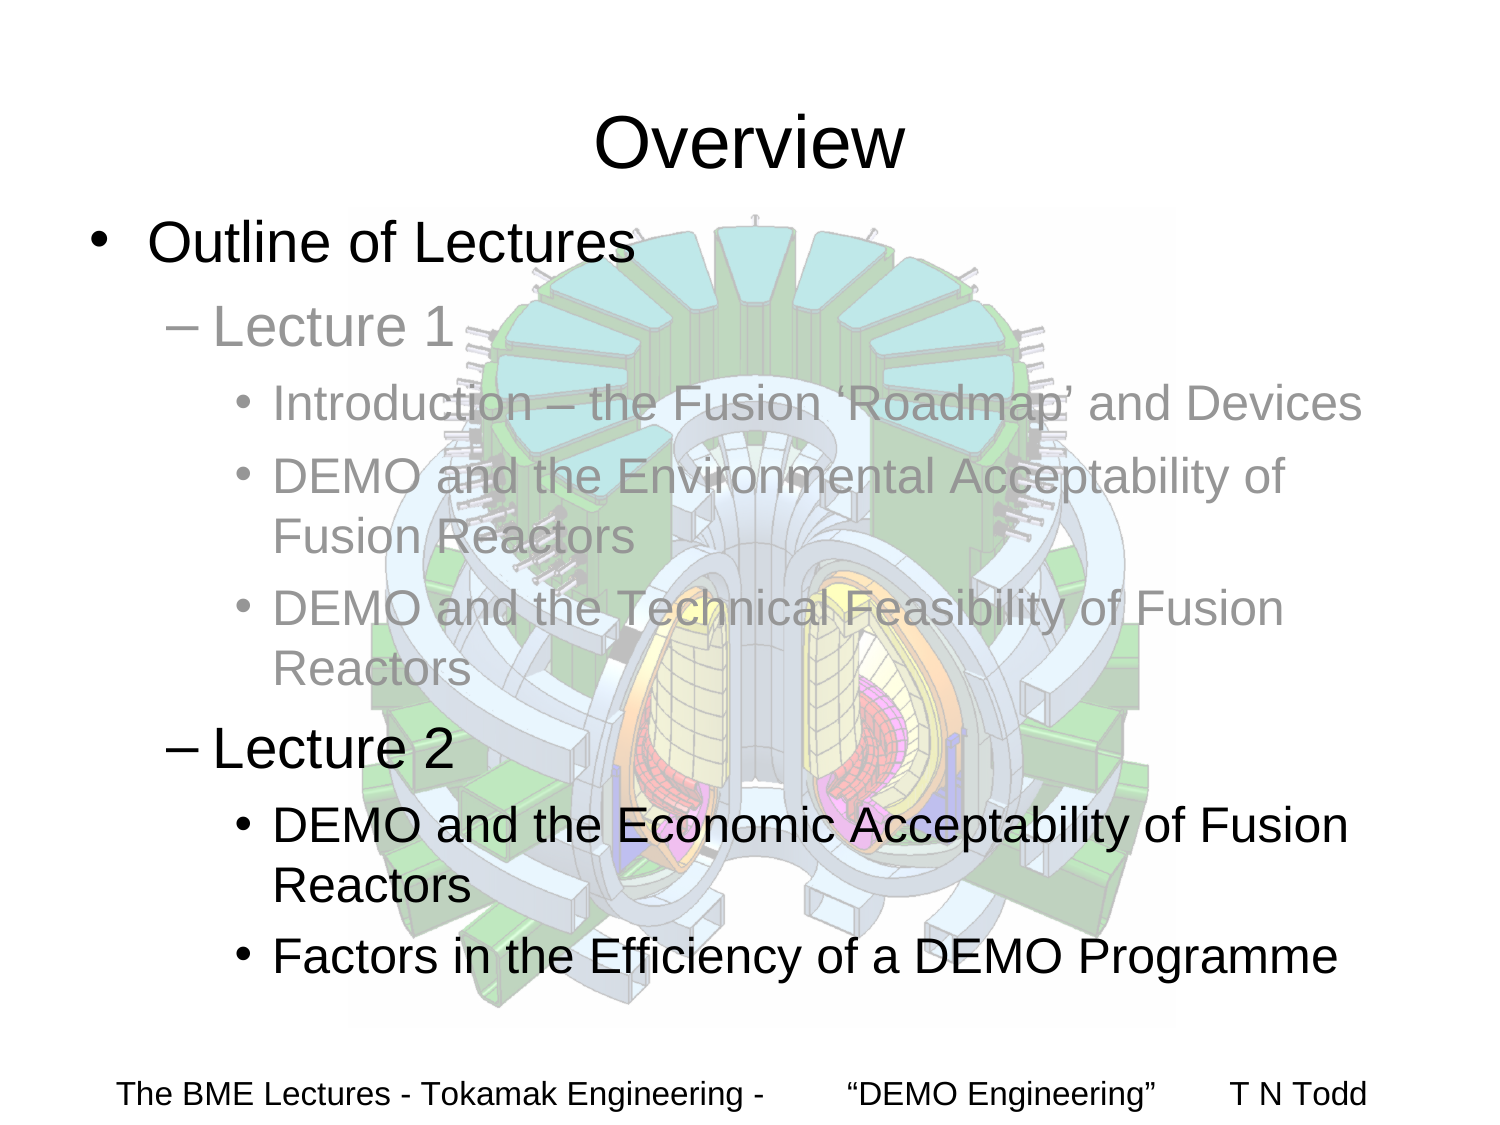

Overview
Outline of Lectures
Lecture 1
Introduction – the Fusion ‘Roadmap’ and Devices
DEMO and the Environmental Acceptability of Fusion Reactors
DEMO and the Technical Feasibility of Fusion Reactors
Lecture 2
DEMO and the Economic Acceptability of Fusion Reactors
Factors in the Efficiency of a DEMO Programme